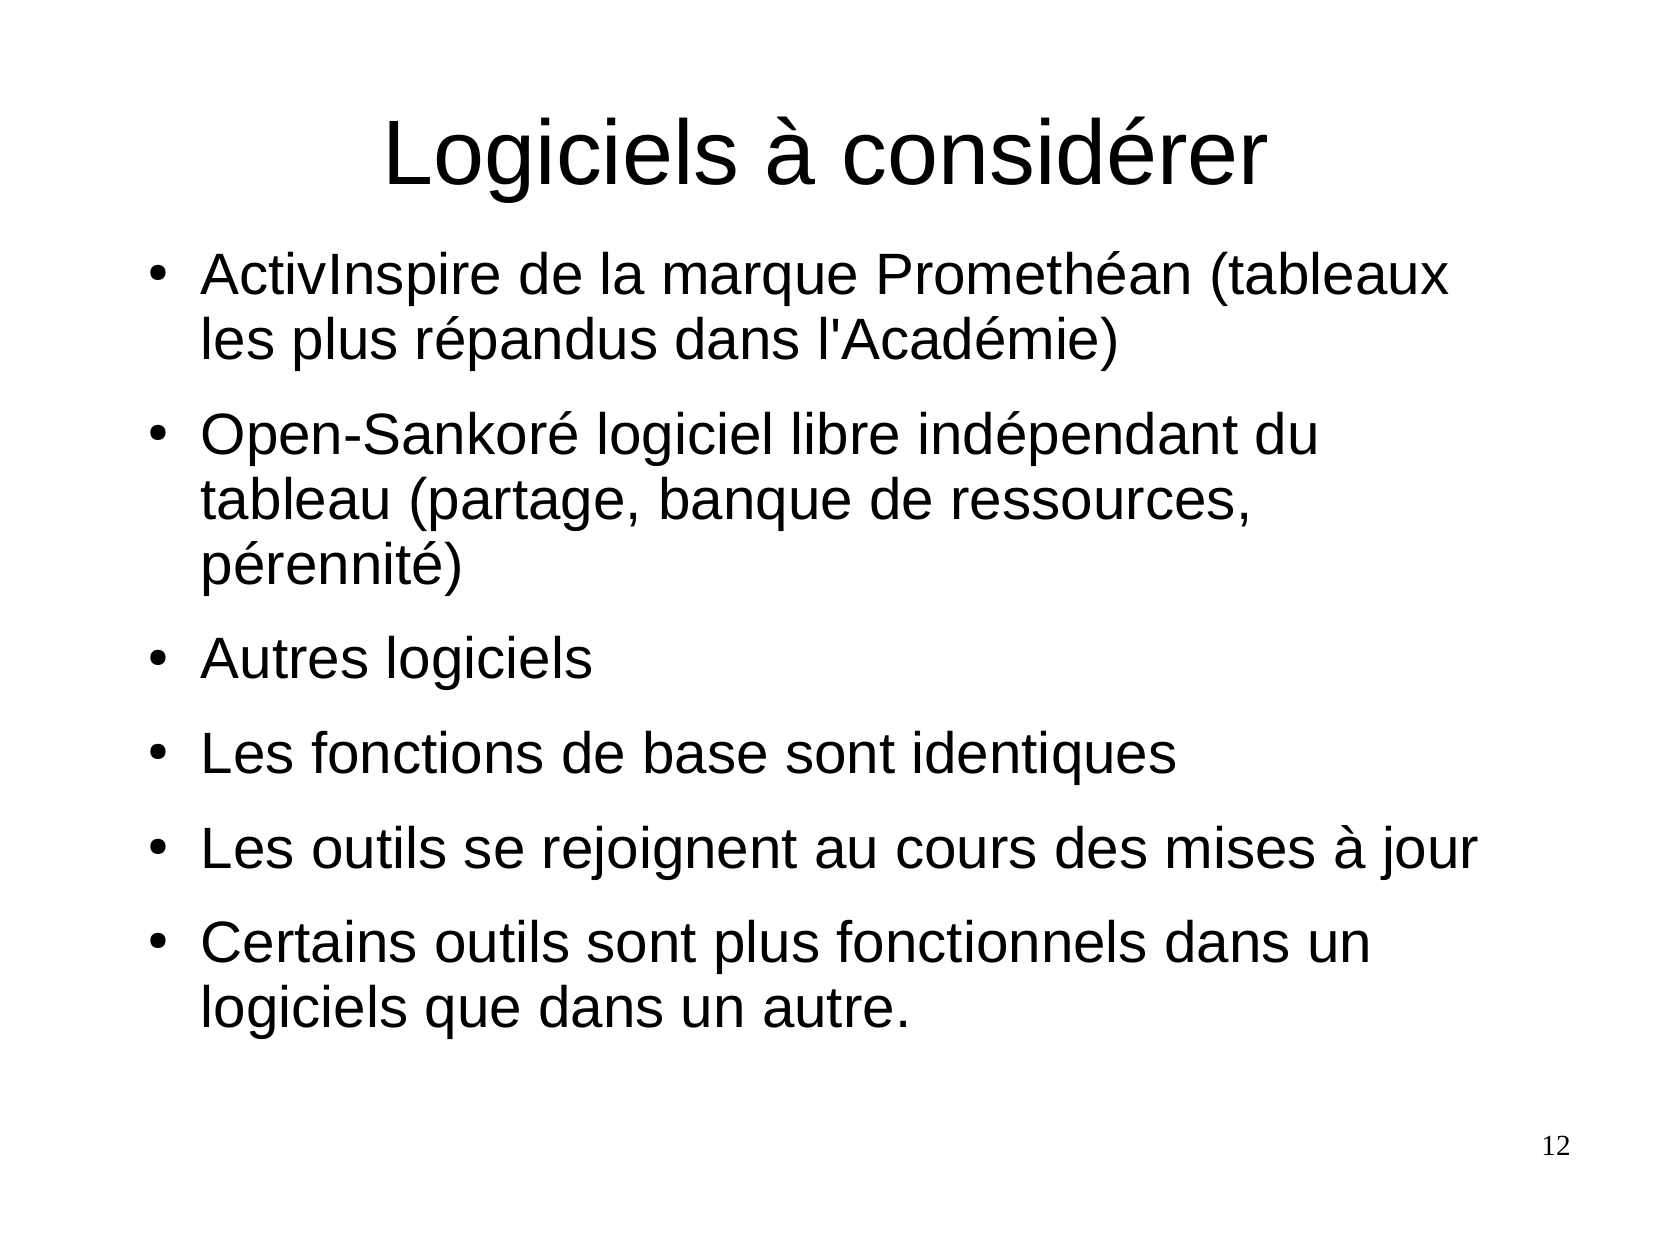

# Logiciels à considérer
ActivInspire de la marque Promethéan (tableaux les plus répandus dans l'Académie)
Open-Sankoré logiciel libre indépendant du tableau (partage, banque de ressources, pérennité)
Autres logiciels
Les fonctions de base sont identiques
Les outils se rejoignent au cours des mises à jour
Certains outils sont plus fonctionnels dans un logiciels que dans un autre.
12